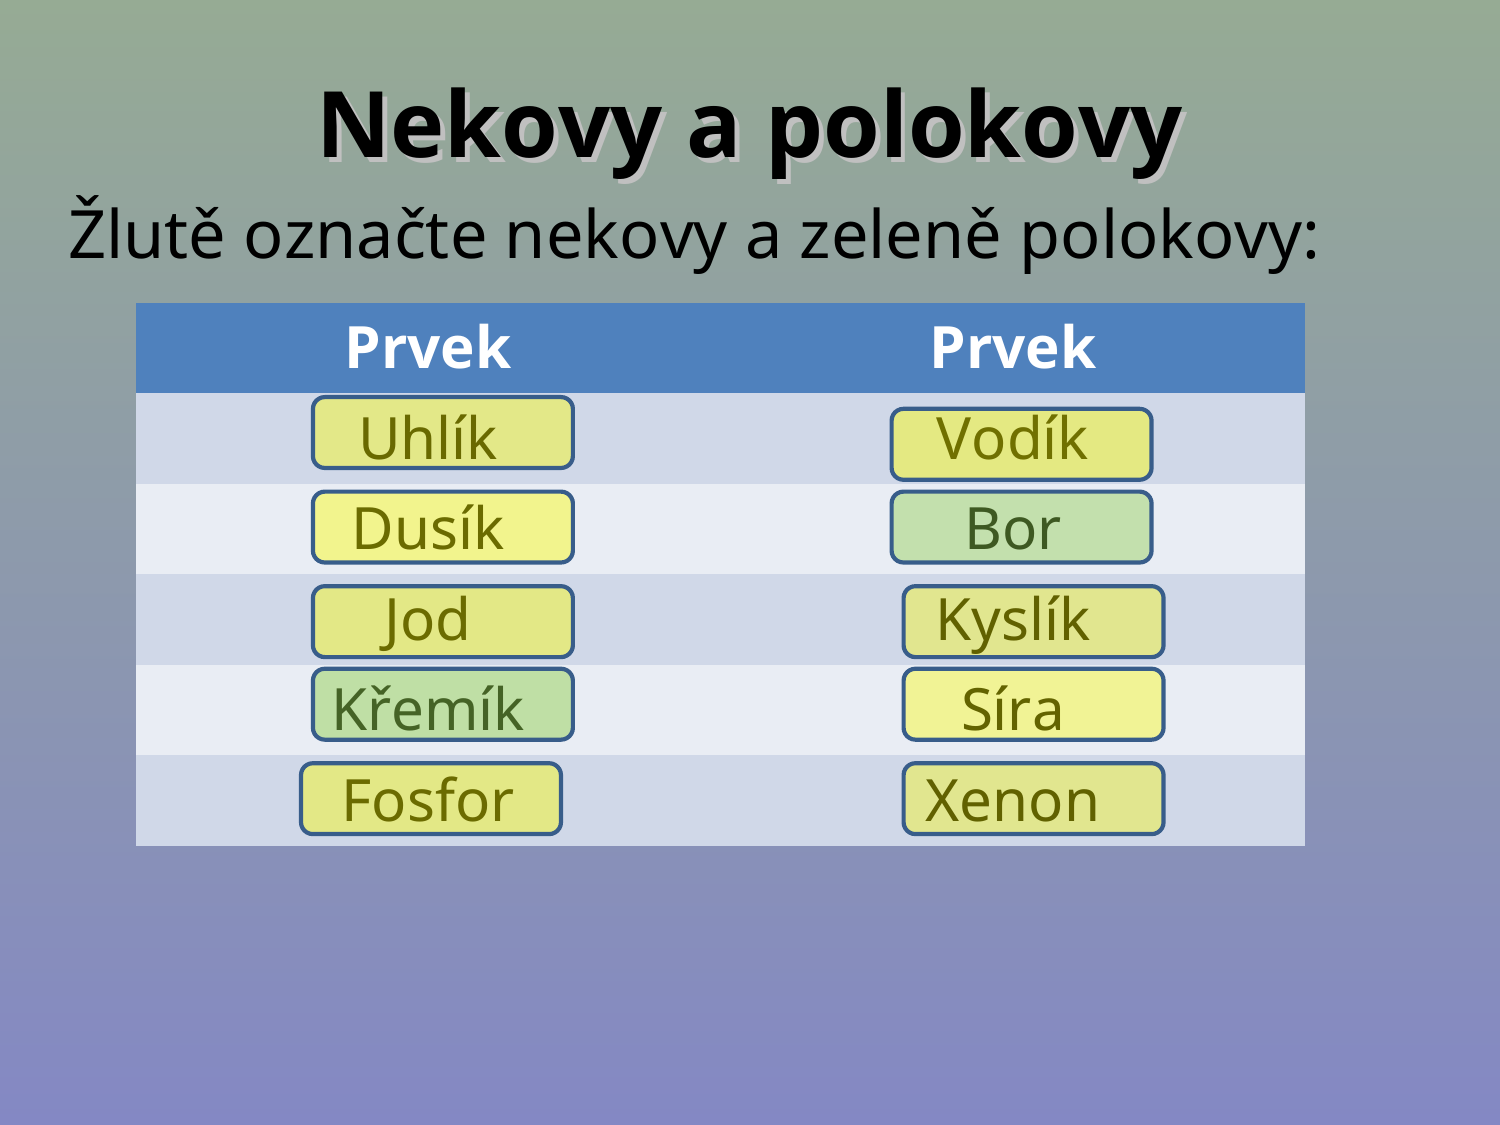

# Nekovy a polokovy
Žlutě označte nekovy a zeleně polokovy:
| Prvek | Prvek |
| --- | --- |
| Uhlík | Vodík |
| Dusík | Bor |
| Jod | Kyslík |
| Křemík | Síra |
| Fosfor | Xenon |